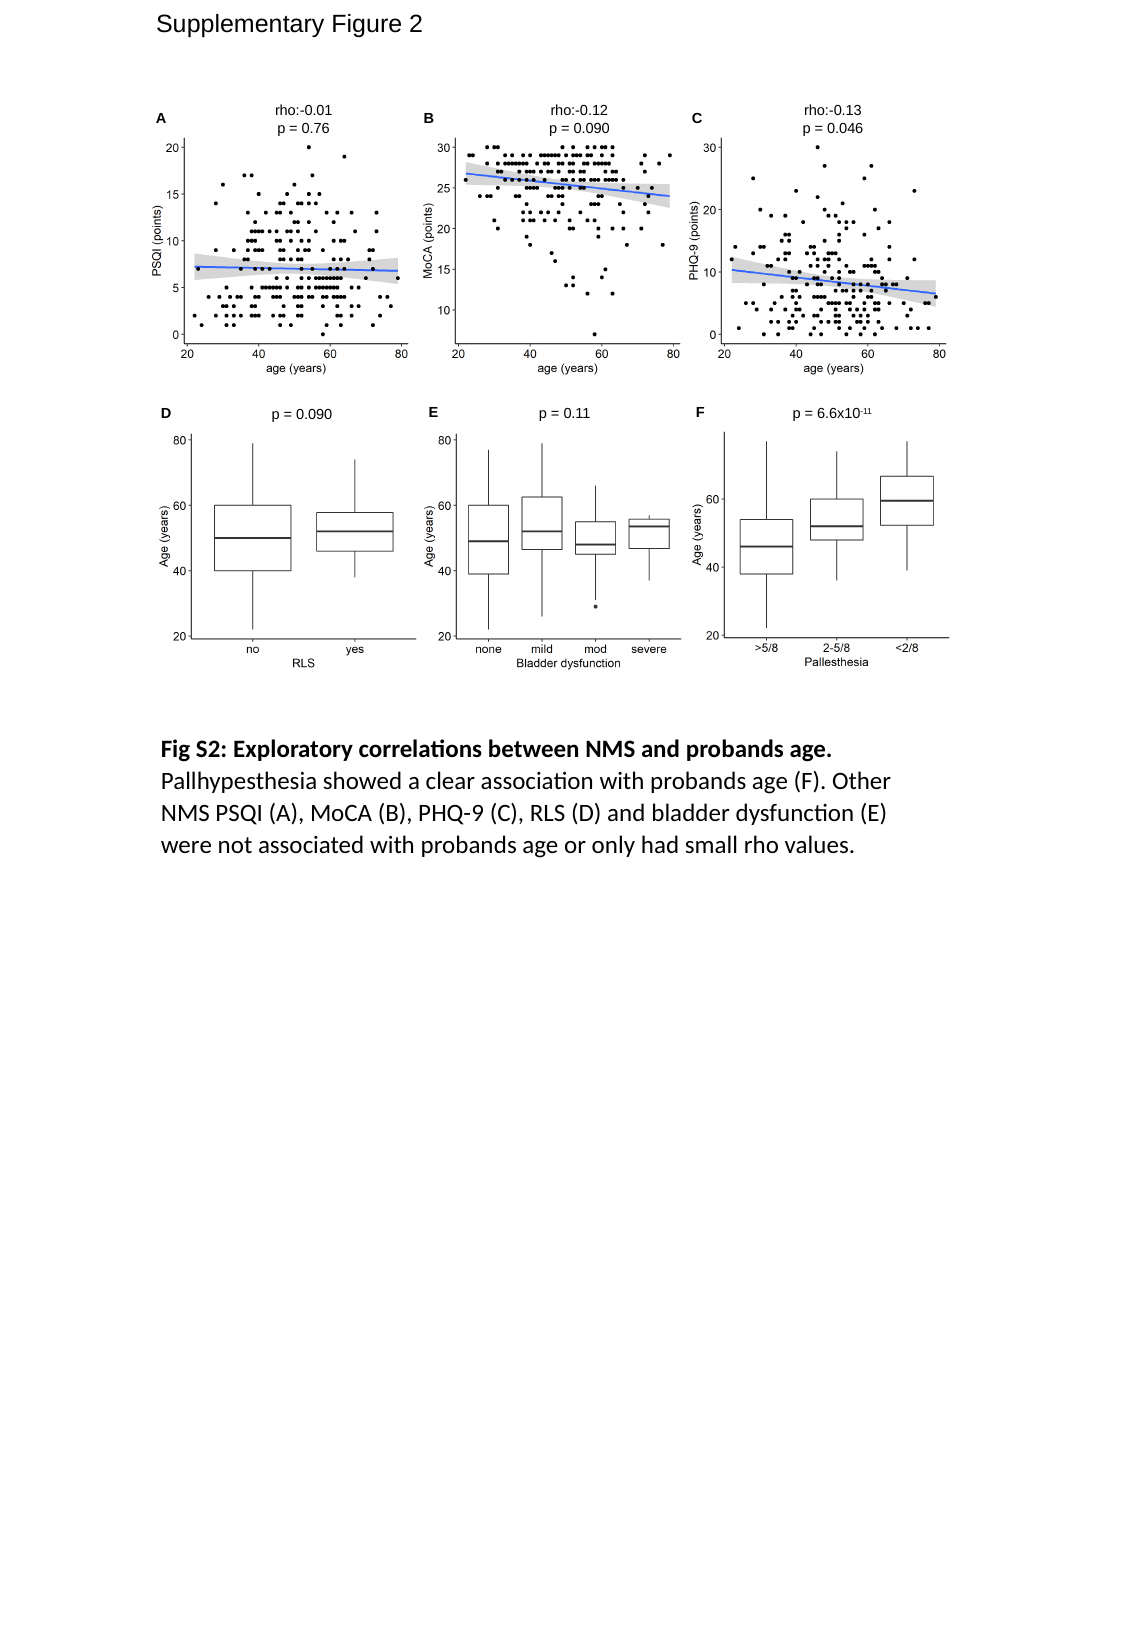

Supplementary Figure 2
rho:-0.01
p = 0.76
rho:-0.12
p = 0.090
rho:-0.13
p = 0.046
A
B
C
E
F
D
p = 0.11
p = 6.6x10-11
p = 0.090
Fig S2: Exploratory correlations between NMS and probands age. Pallhypesthesia showed a clear association with probands age (F). Other NMS PSQI (A), MoCA (B), PHQ-9 (C), RLS (D) and bladder dysfunction (E) were not associated with probands age or only had small rho values.